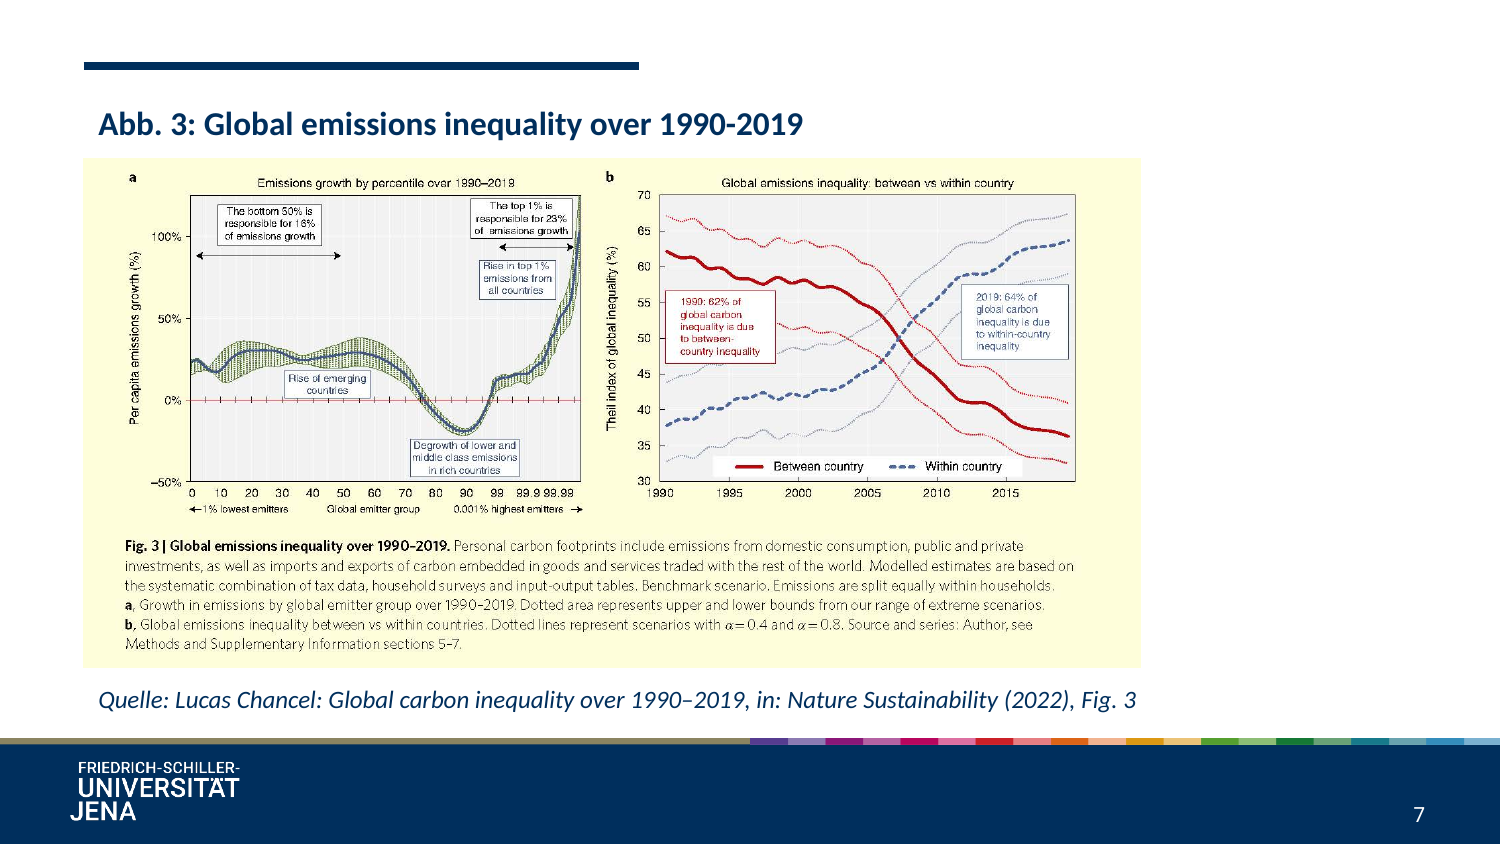

Abb. 3: Global emissions inequality over 1990-2019
Quelle: Lucas Chancel: Global carbon inequality over 1990–2019, in: Nature Sustainability (2022), Fig. 3